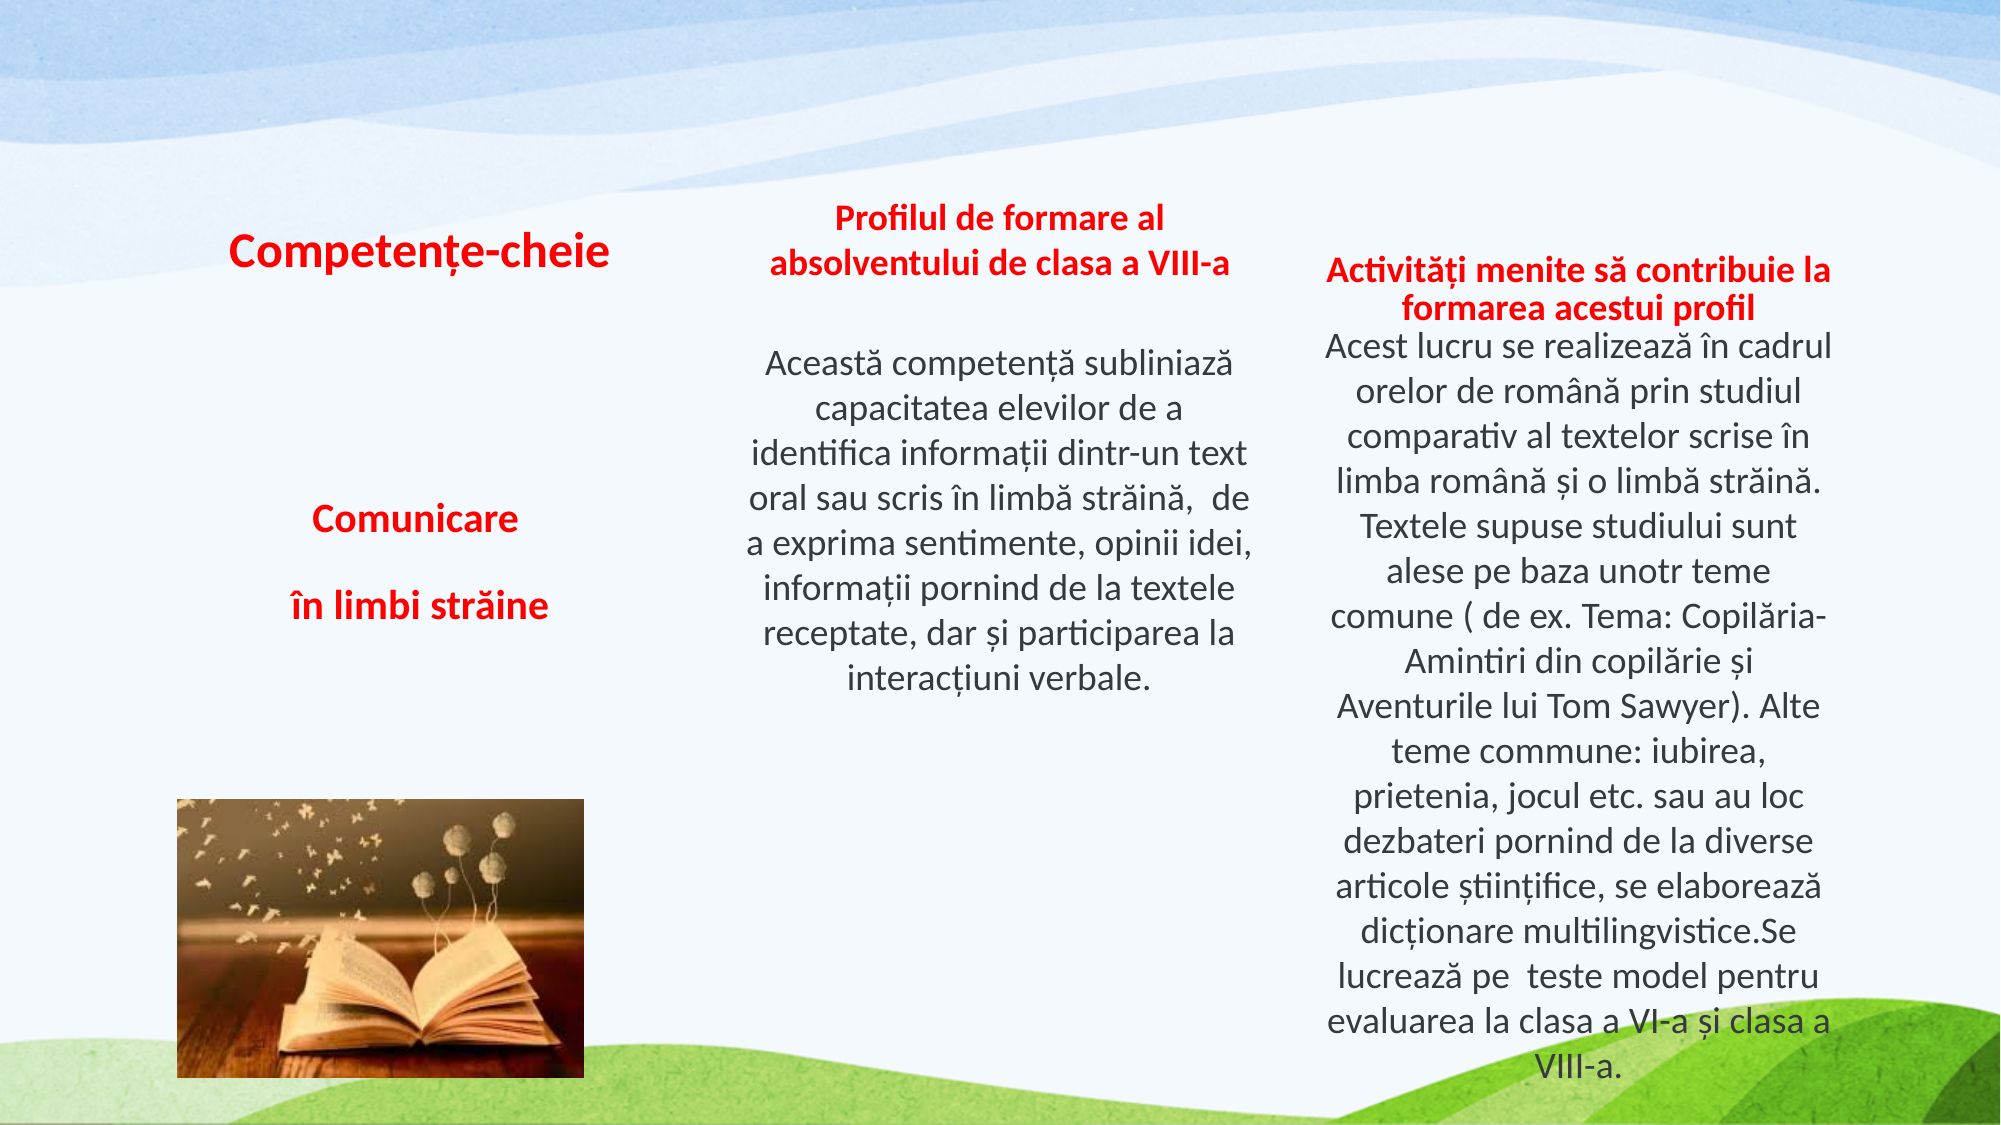

# Competențe-cheie
Profilul de formare al absolventului de clasa a VIII-a
Activități menite să contribuie la formarea acestui profil
Acest lucru se realizează în cadrul orelor de română prin studiul comparativ al textelor scrise în limba română și o limbă străină. Textele supuse studiului sunt alese pe baza unotr teme comune ( de ex. Tema: Copilăria- Amintiri din copilărie și Aventurile lui Tom Sawyer). Alte teme commune: iubirea, prietenia, jocul etc. sau au loc dezbateri pornind de la diverse articole științifice, se elaborează dicționare multilingvistice.Se lucrează pe teste model pentru evaluarea la clasa a VI-a și clasa a VIII-a.
Această competență subliniază capacitatea elevilor de a identifica informații dintr-un text oral sau scris în limbă străină,  de a exprima sentimente, opinii idei, informații pornind de la textele receptate, dar și participarea la interacțiuni verbale.
Comunicare
în limbi străine